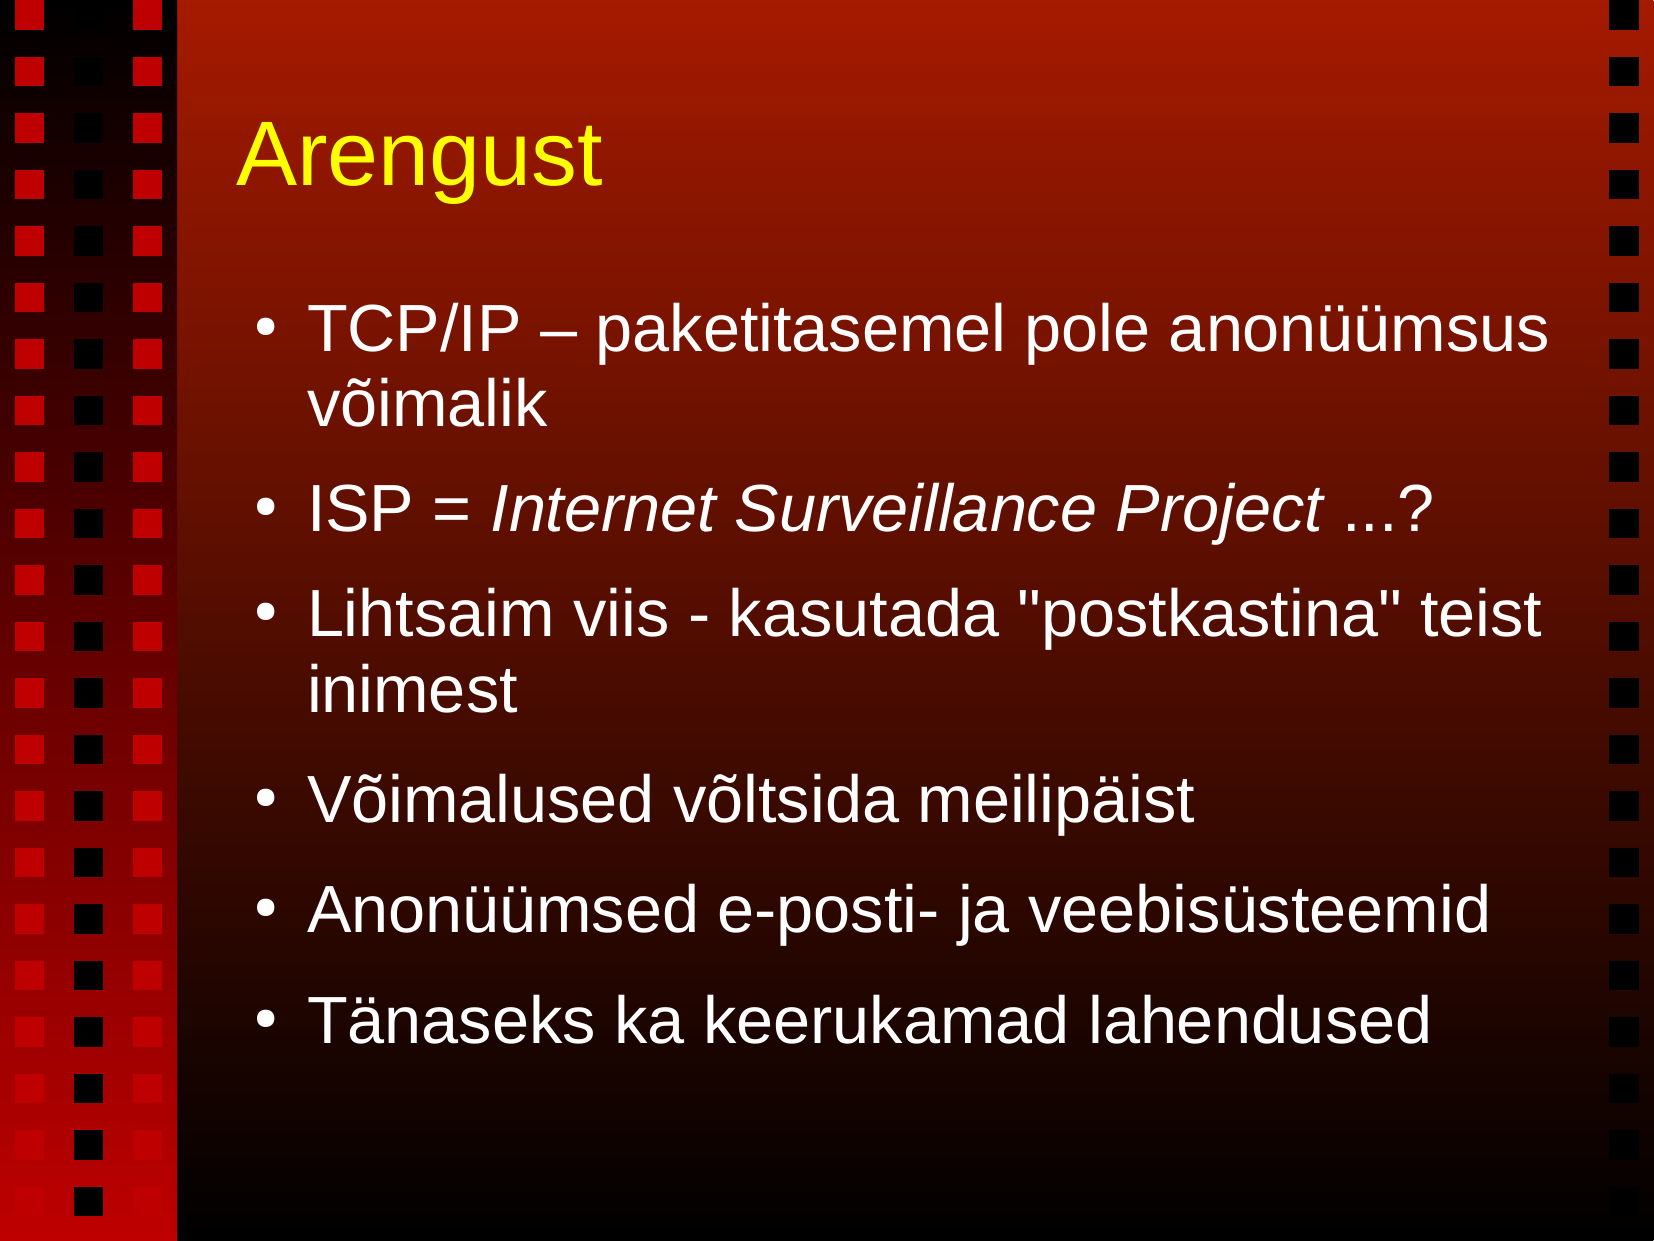

# Arengust
TCP/IP – paketitasemel pole anonüümsus võimalik
ISP = Internet Surveillance Project ...?
Lihtsaim viis - kasutada "postkastina" teist inimest
Võimalused võltsida meilipäist
Anonüümsed e-posti- ja veebisüsteemid
Tänaseks ka keerukamad lahendused